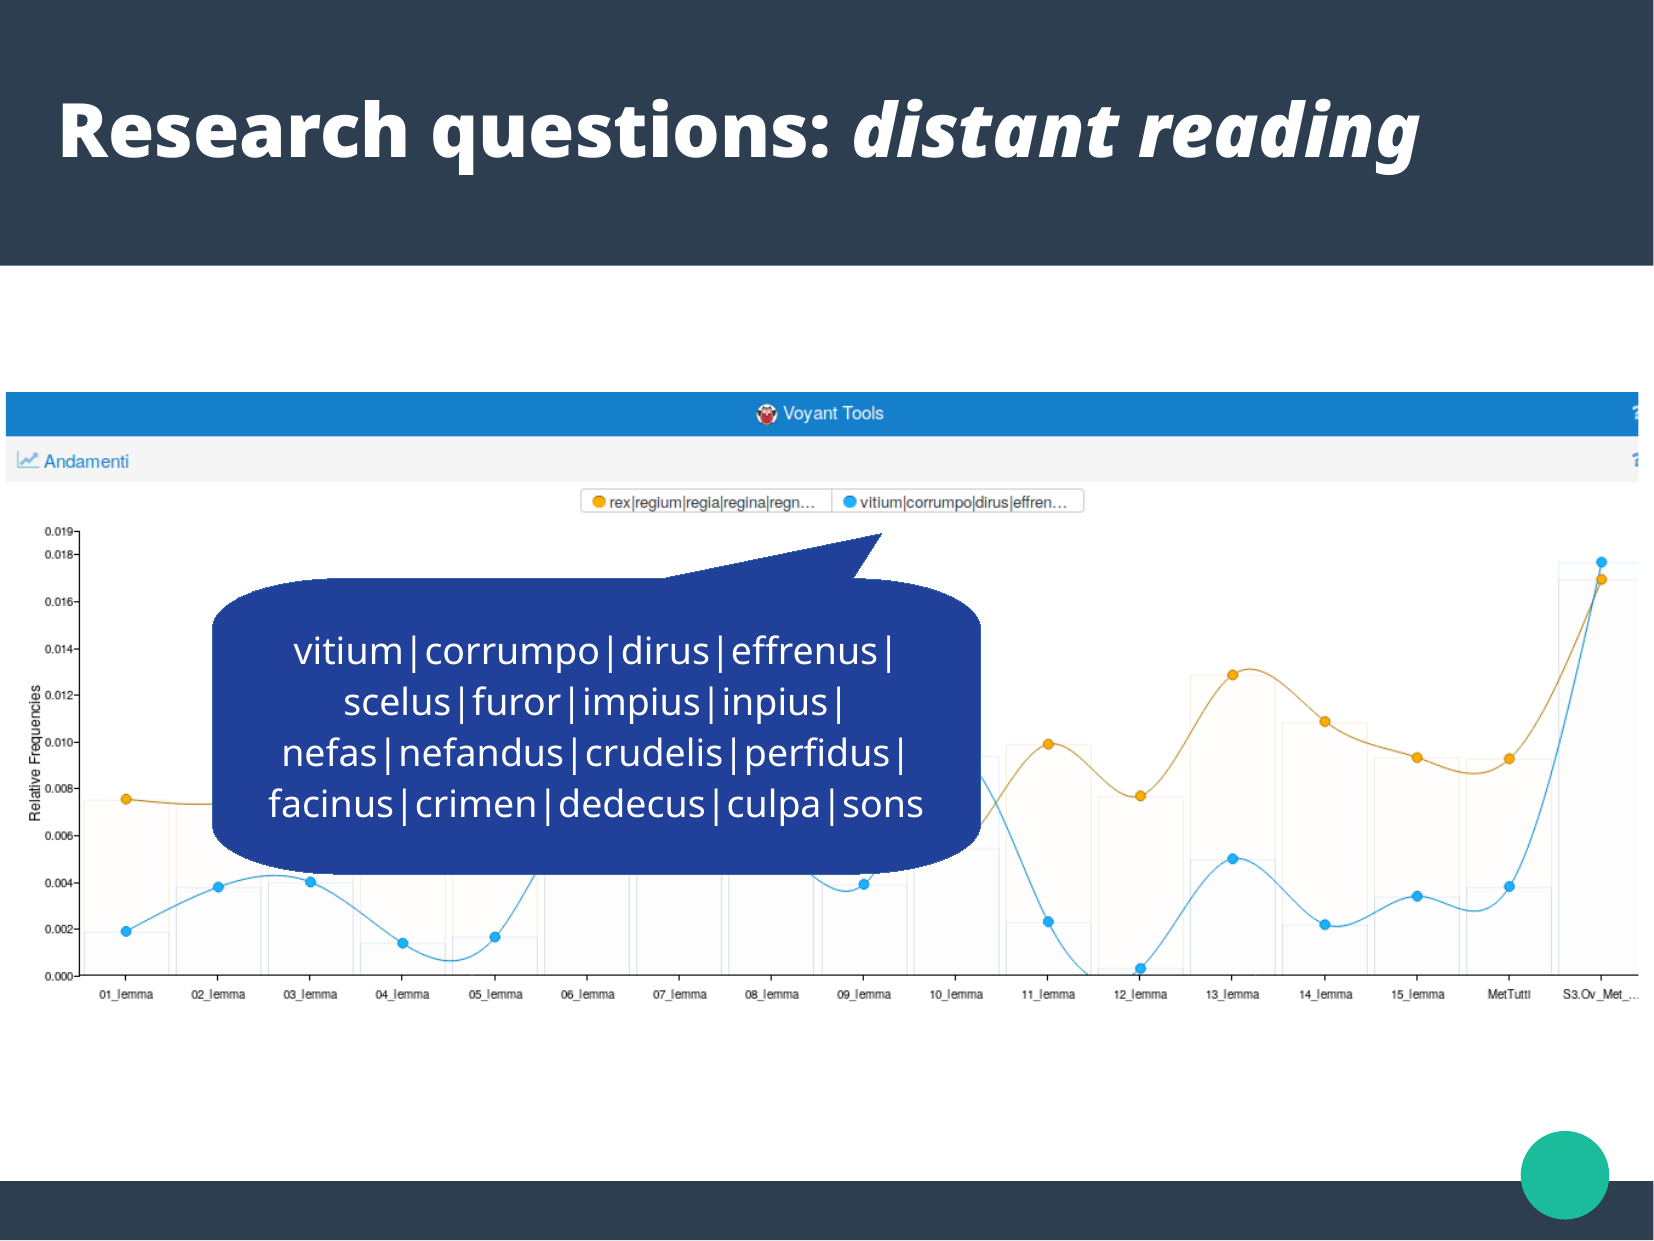

# Research questions: distant reading
vitium|corrumpo|dirus|effrenus|
scelus|furor|impius|inpius|
nefas|nefandus|crudelis|perfidus|
facinus|crimen|dedecus|culpa|sons